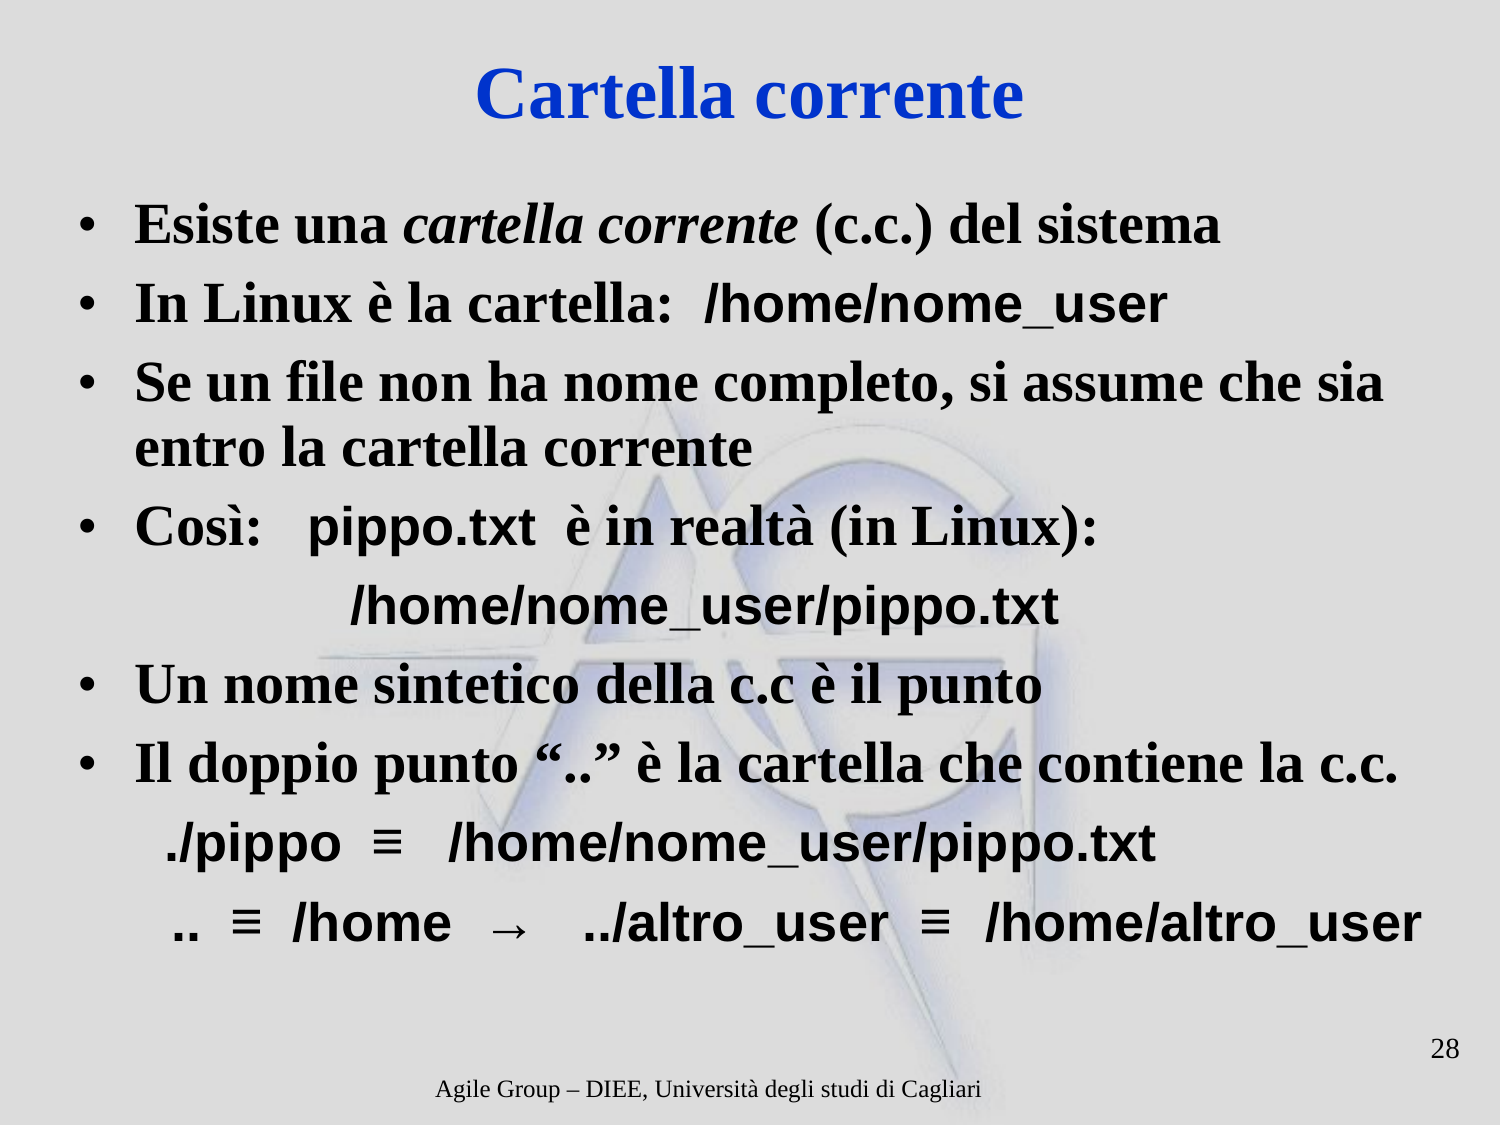

# Cartella corrente
Esiste una cartella corrente (c.c.) del sistema
In Linux è la cartella: /home/nome_user
Se un file non ha nome completo, si assume che sia entro la cartella corrente
Così: pippo.txt è in realtà (in Linux):
		 /home/nome_user/pippo.txt
Un nome sintetico della c.c è il punto
Il doppio punto “..” è la cartella che contiene la c.c.
 ./pippo ≡ /home/nome_user/pippo.txt
 	.. ≡ /home → ../altro_user ≡ /home/altro_user
28